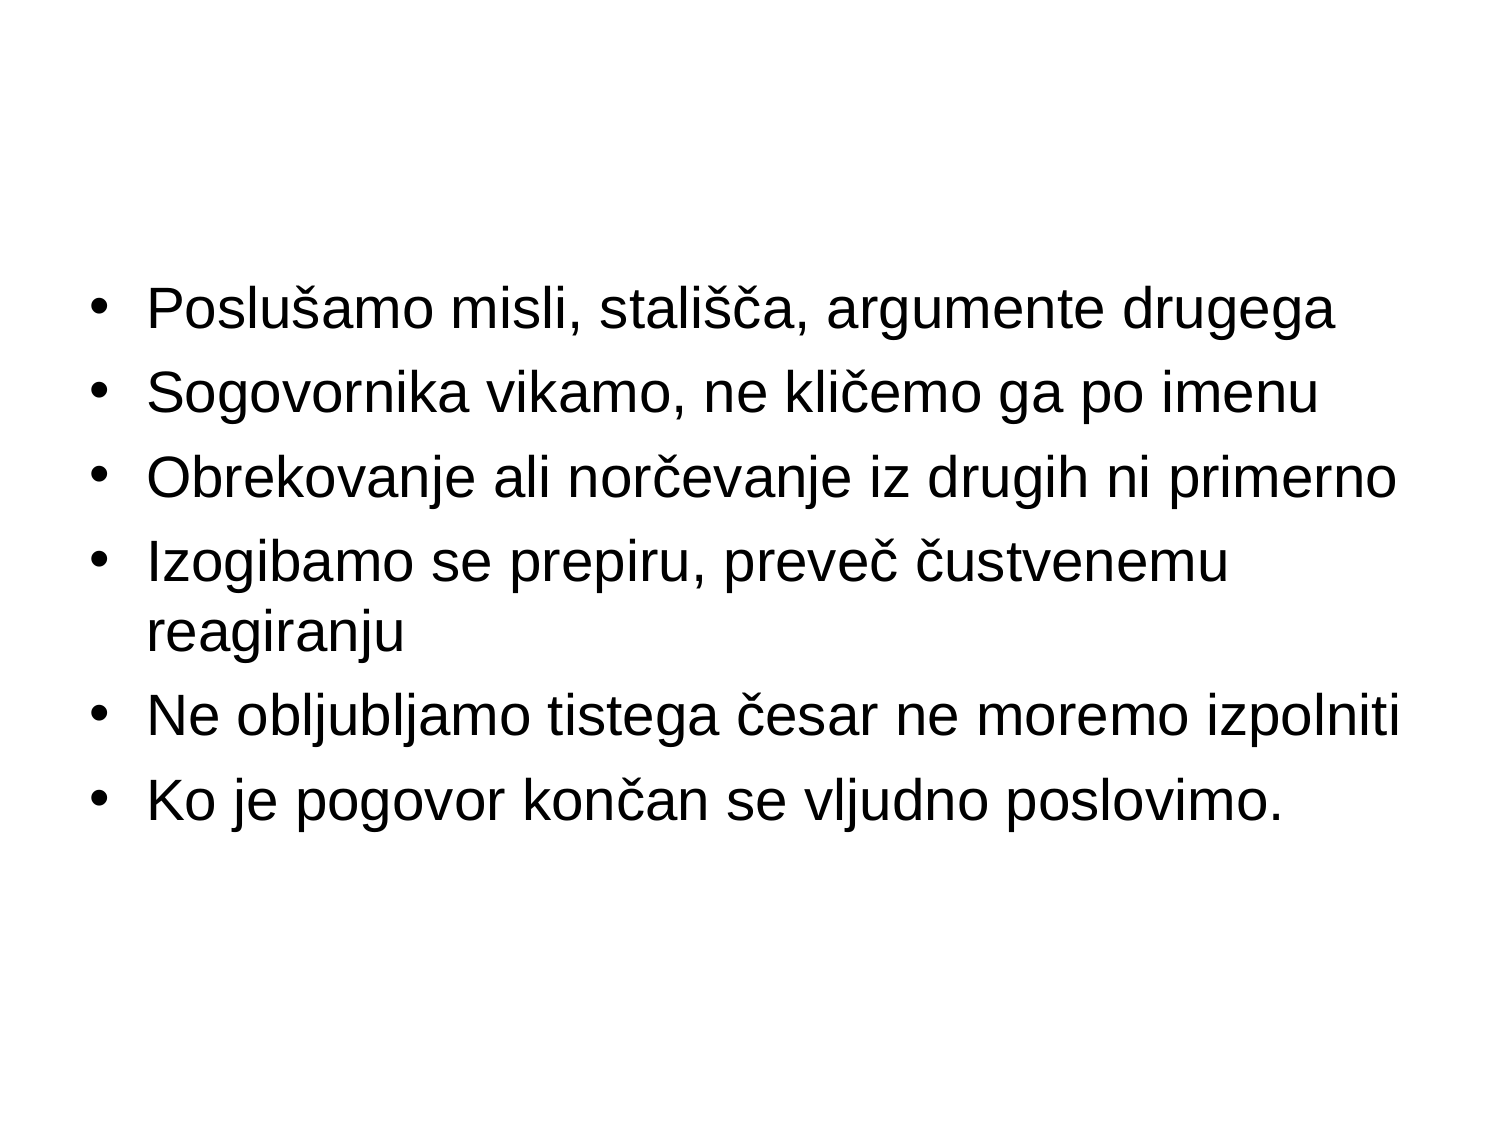

#
Poslušamo misli, stališča, argumente drugega
Sogovornika vikamo, ne kličemo ga po imenu
Obrekovanje ali norčevanje iz drugih ni primerno
Izogibamo se prepiru, preveč čustvenemu reagiranju
Ne obljubljamo tistega česar ne moremo izpolniti
Ko je pogovor končan se vljudno poslovimo.